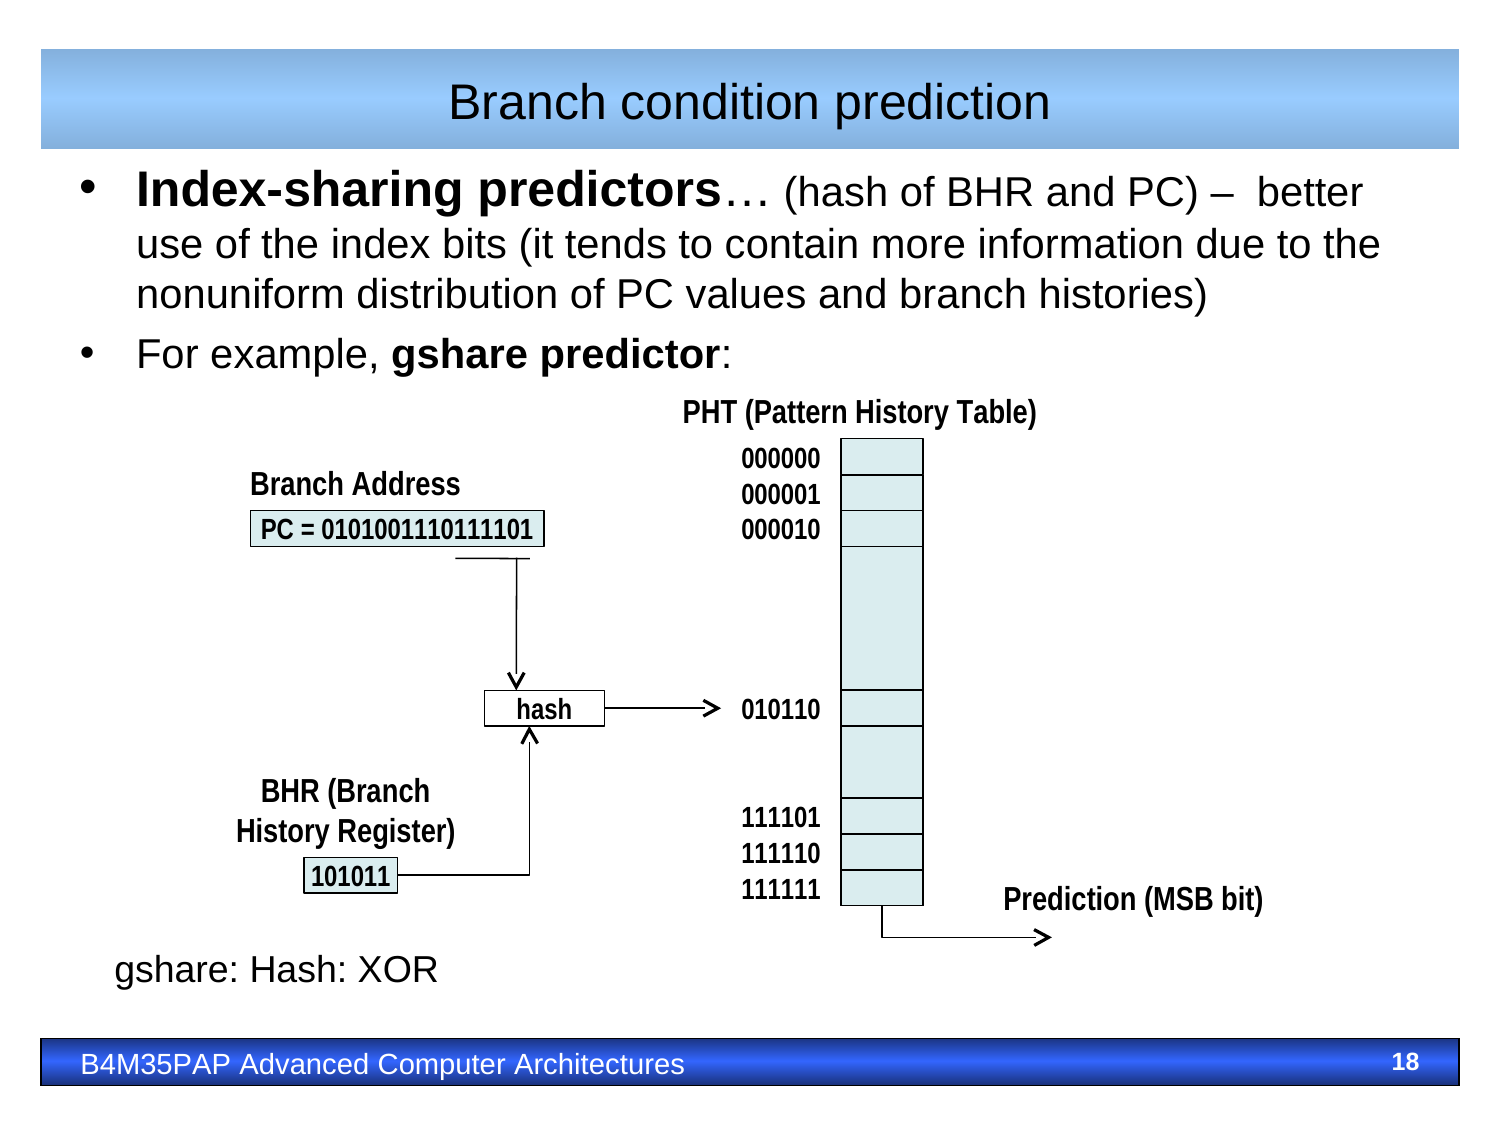

# Branch condition prediction
Index-sharing predictors… (hash of BHR and PC) – better use of the index bits (it tends to contain more information due to the nonuniform distribution of PC values and branch histories)
For example, gshare predictor:
PHT (Pattern History Table)
000000
Branch Address
000001
PC = 0101001110111101
000010
hash
010110
BHR (Branch History Register)
111101
111110
101011
111111
Prediction (MSB bit)
gshare: Hash: XOR